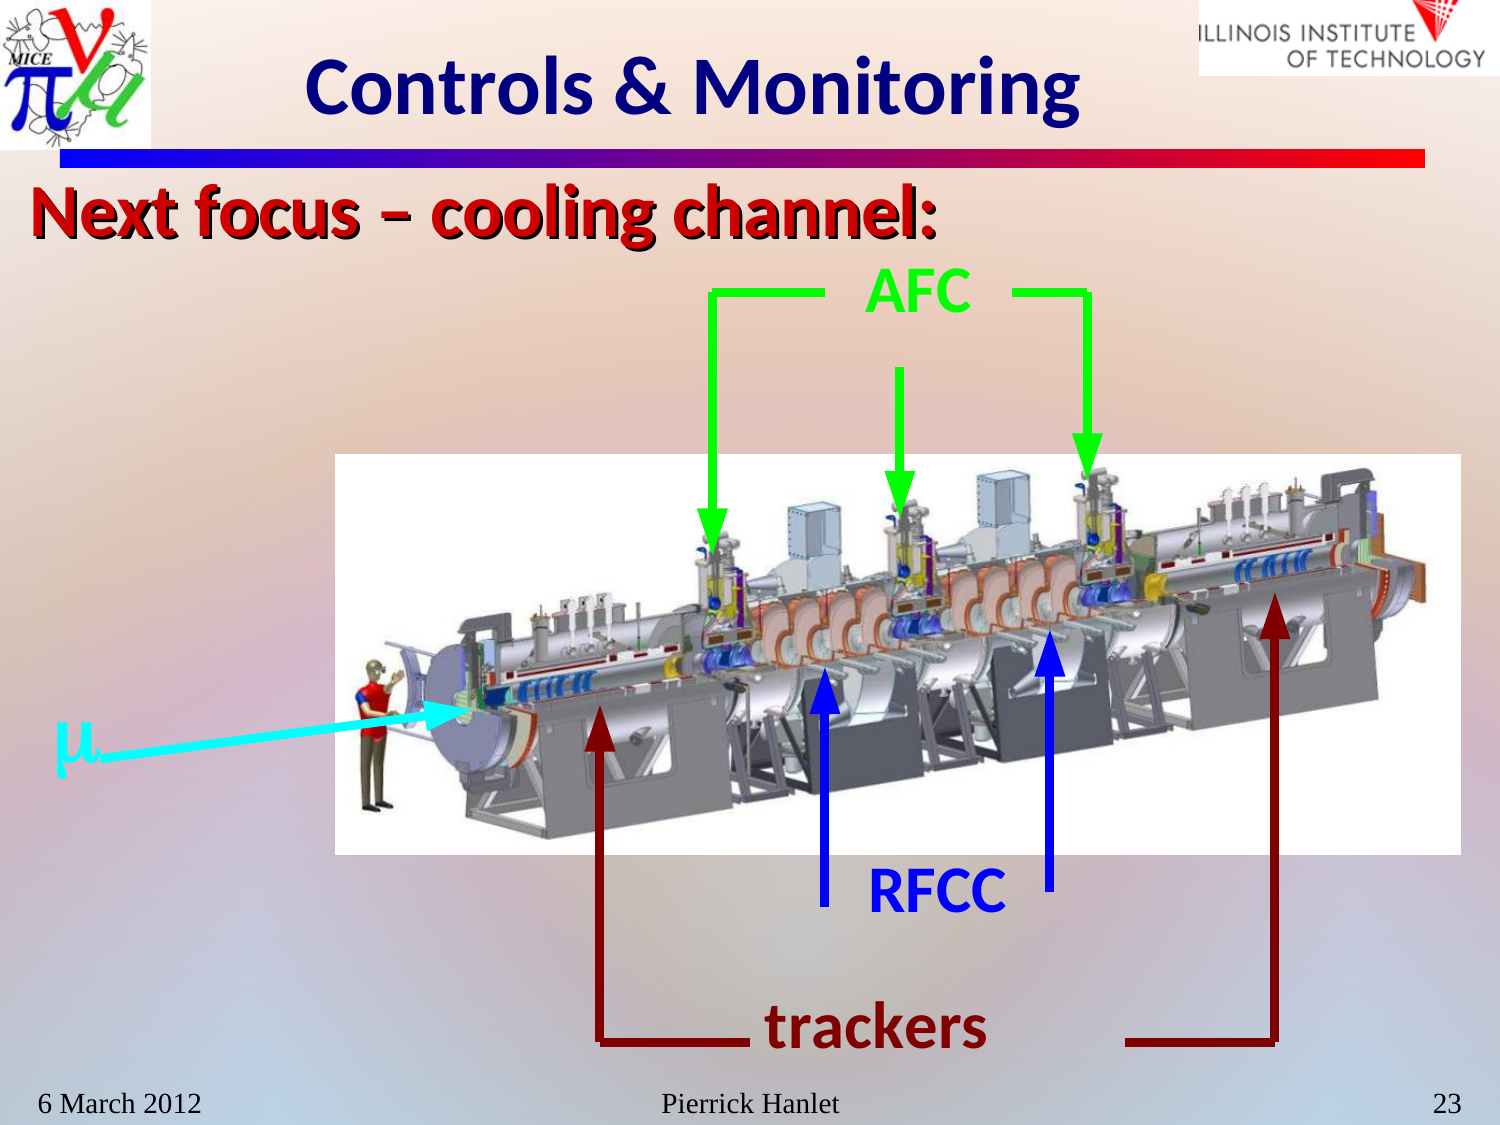

# Controls & Monitoring
Next focus – cooling channel:
AFC
m
RFCC
trackers
23